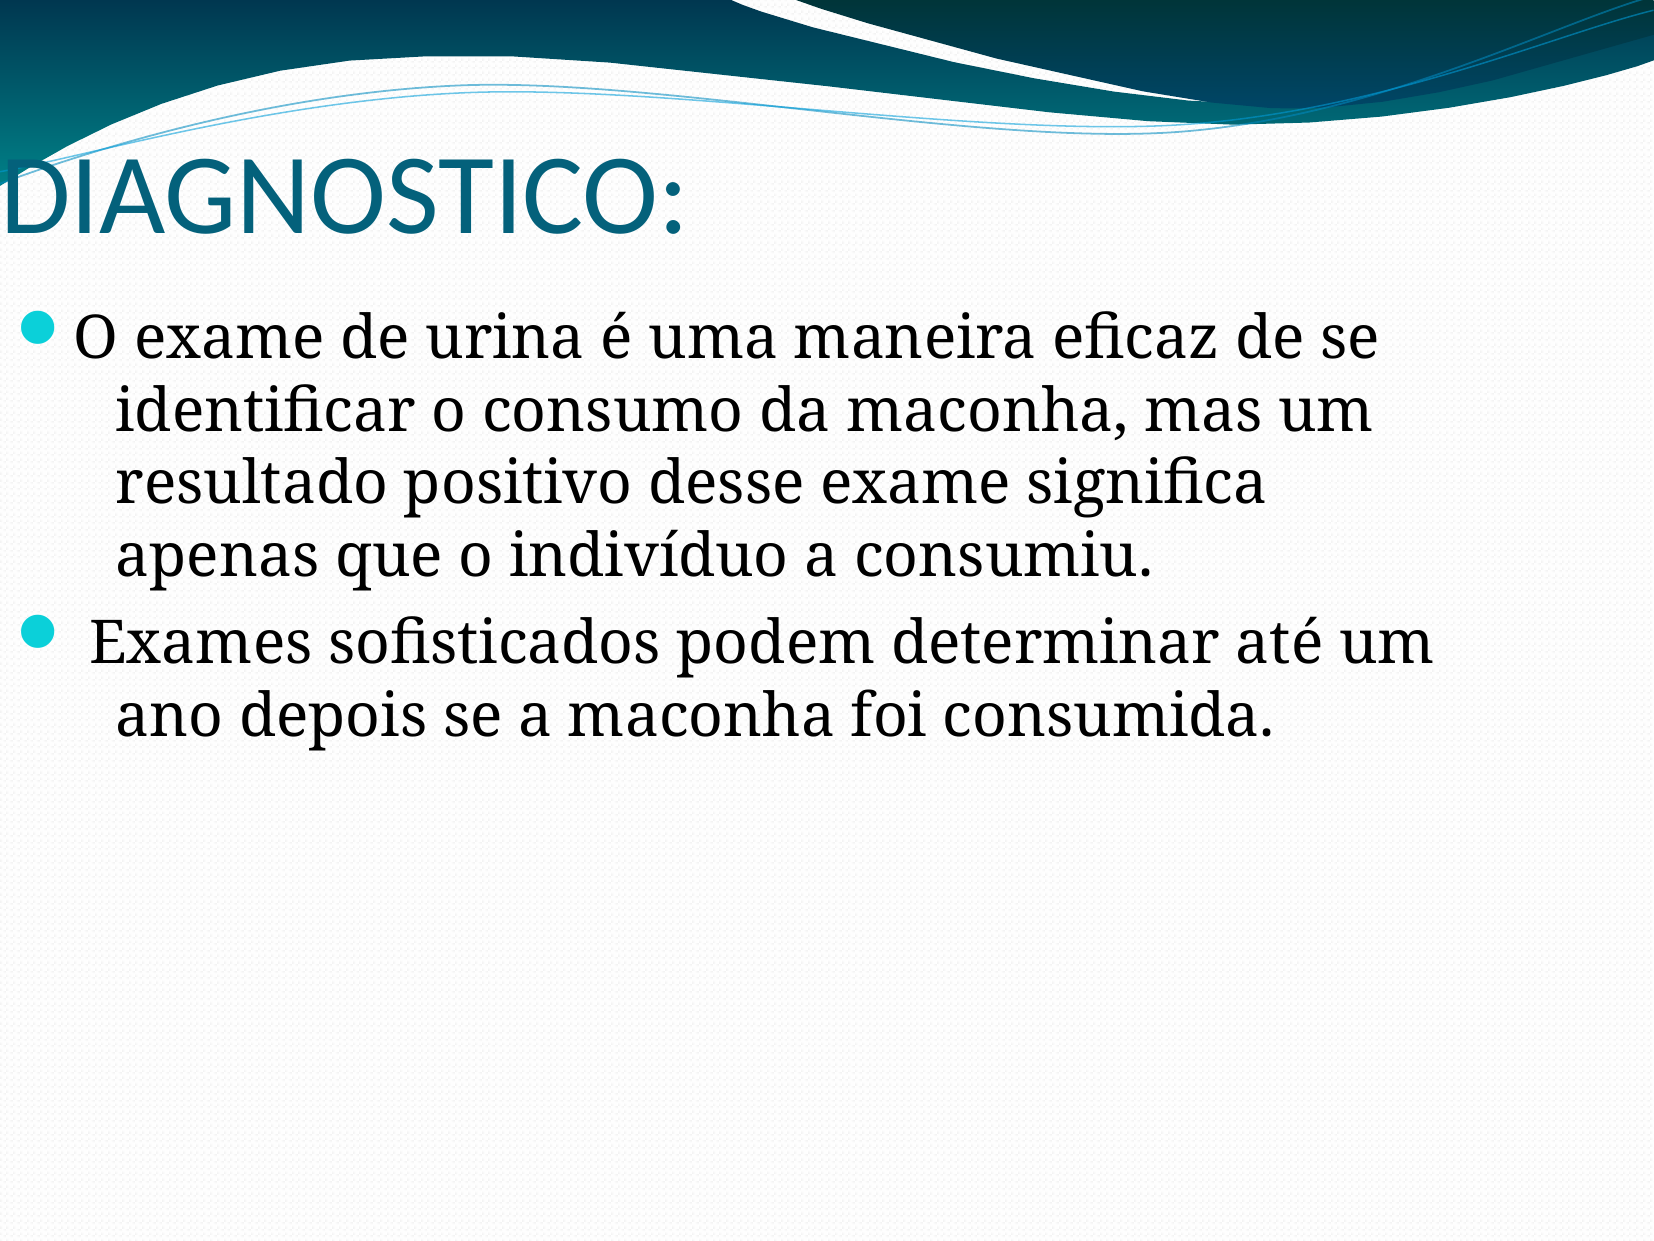

# DIAGNOSTICO:
O exame de urina é uma maneira eficaz de se identificar o consumo da maconha, mas um resultado positivo desse exame significa apenas que o indivíduo a consumiu.
 Exames sofisticados podem determinar até um ano depois se a maconha foi consumida.